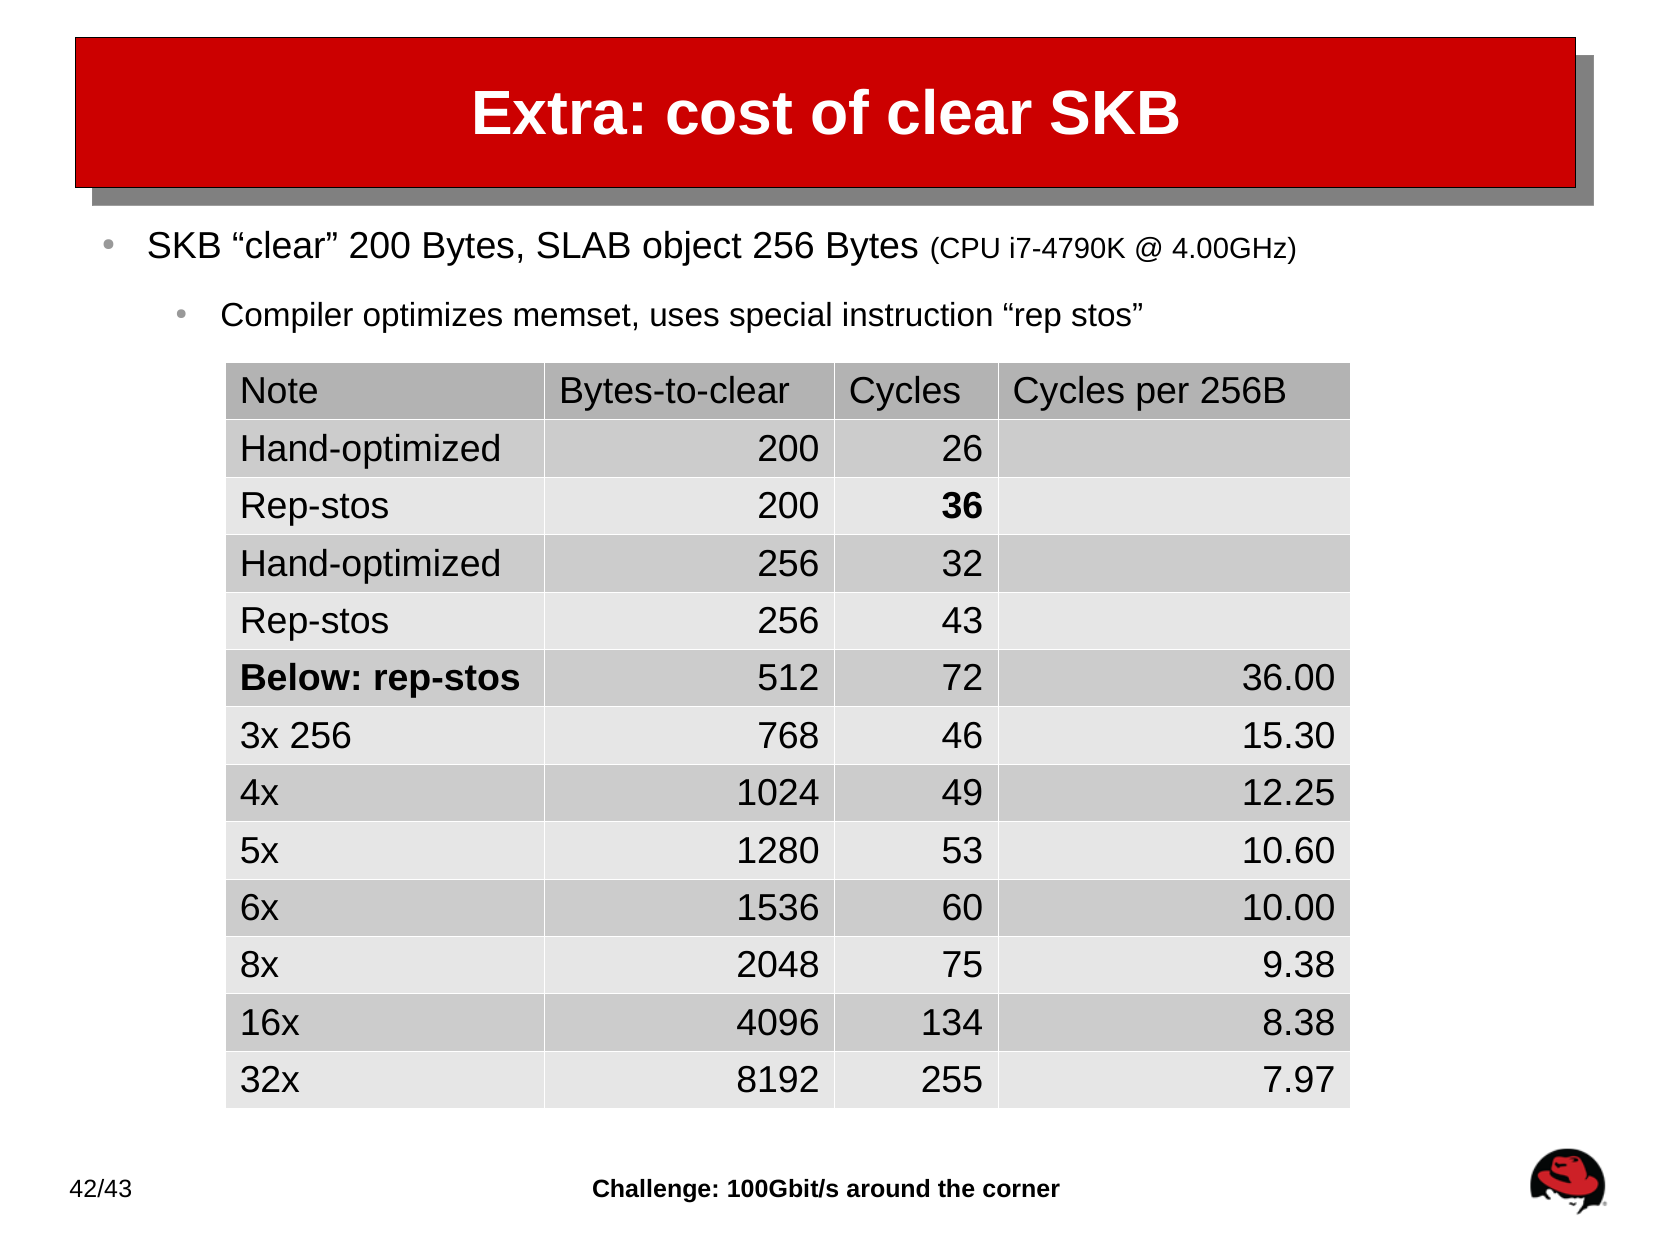

# Extra: cost of clear SKB
SKB “clear” 200 Bytes, SLAB object 256 Bytes (CPU i7-4790K @ 4.00GHz)
Compiler optimizes memset, uses special instruction “rep stos”
| Note | Bytes-to-clear | Cycles | Cycles per 256B |
| --- | --- | --- | --- |
| Hand-optimized | 200 | 26 | |
| Rep-stos | 200 | 36 | |
| Hand-optimized | 256 | 32 | |
| Rep-stos | 256 | 43 | |
| Below: rep-stos | 512 | 72 | 36.00 |
| 3x 256 | 768 | 46 | 15.30 |
| 4x | 1024 | 49 | 12.25 |
| 5x | 1280 | 53 | 10.60 |
| 6x | 1536 | 60 | 10.00 |
| 8x | 2048 | 75 | 9.38 |
| 16x | 4096 | 134 | 8.38 |
| 32x | 8192 | 255 | 7.97 |